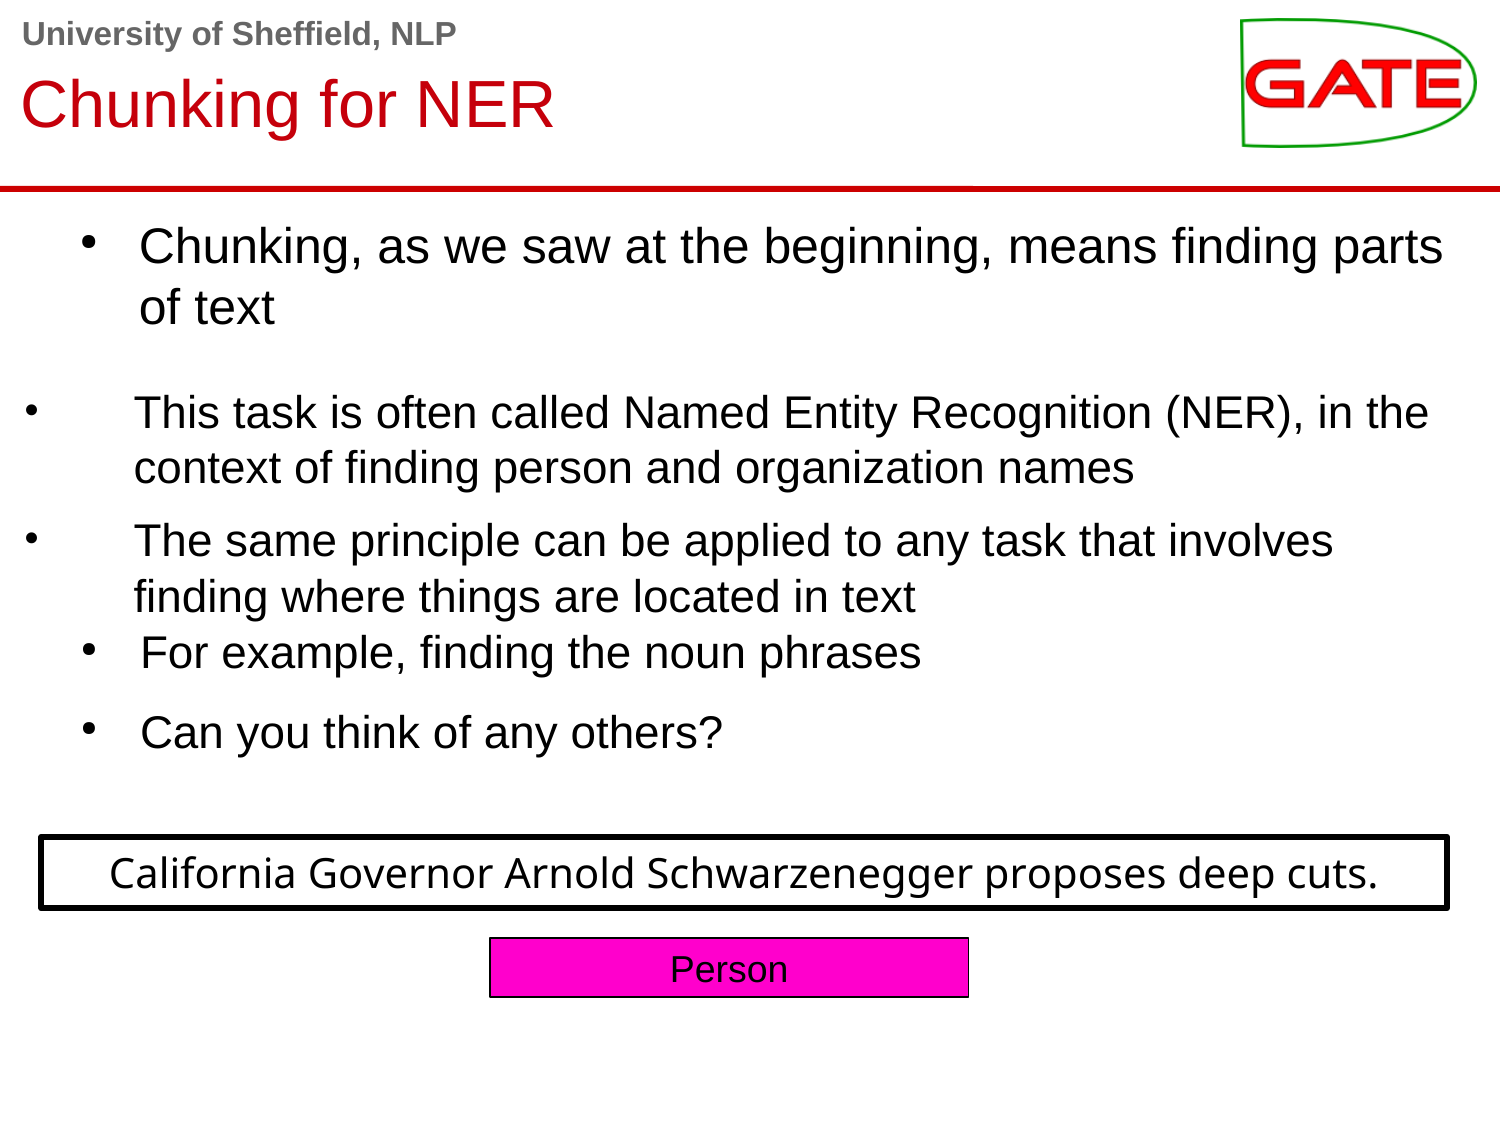

# Chunking for NER
Chunking, as we saw at the beginning, means finding parts of text
This task is often called Named Entity Recognition (NER), in the context of finding person and organization names
The same principle can be applied to any task that involves finding where things are located in text
For example, finding the noun phrases
Can you think of any others?
California Governor Arnold Schwarzenegger proposes deep cuts.
Person